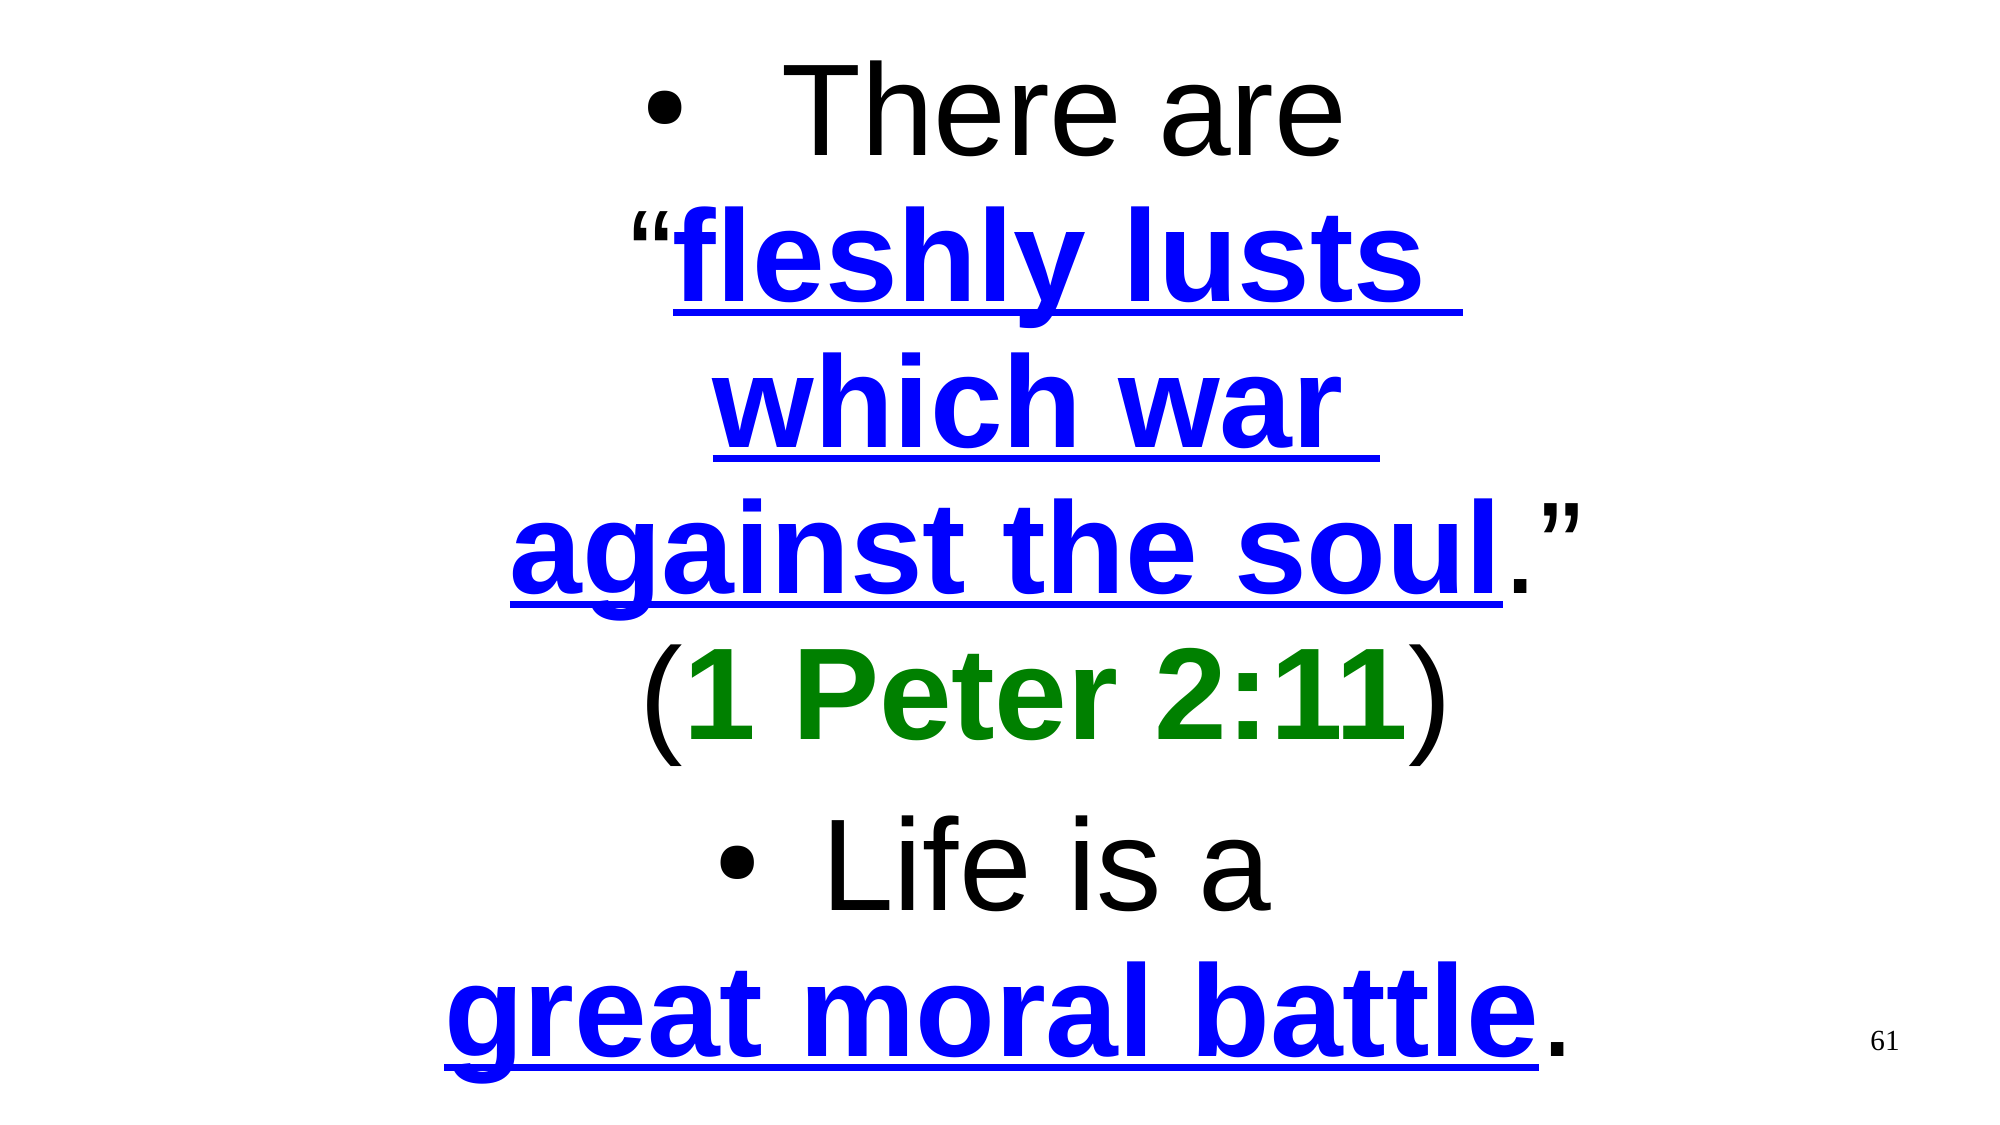

# There are “fleshly lusts which war against the soul.” (1 Peter 2:11)
 Life is a
great moral battle.
61